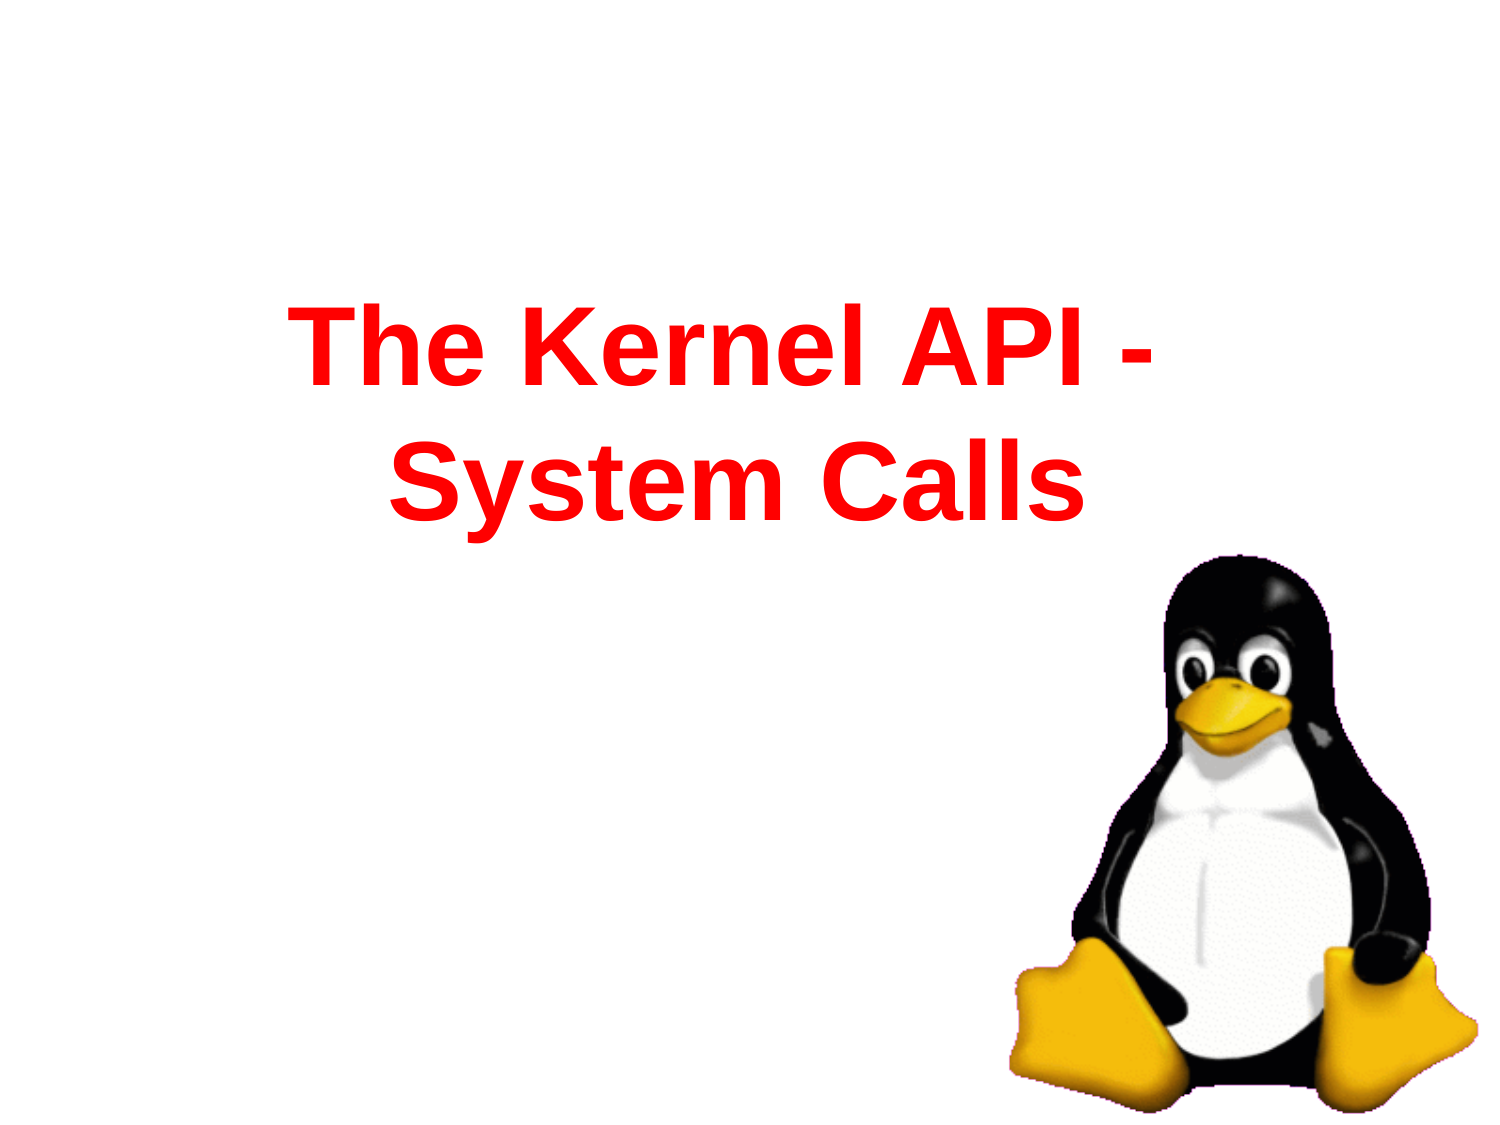

# The Kernel API - System Calls